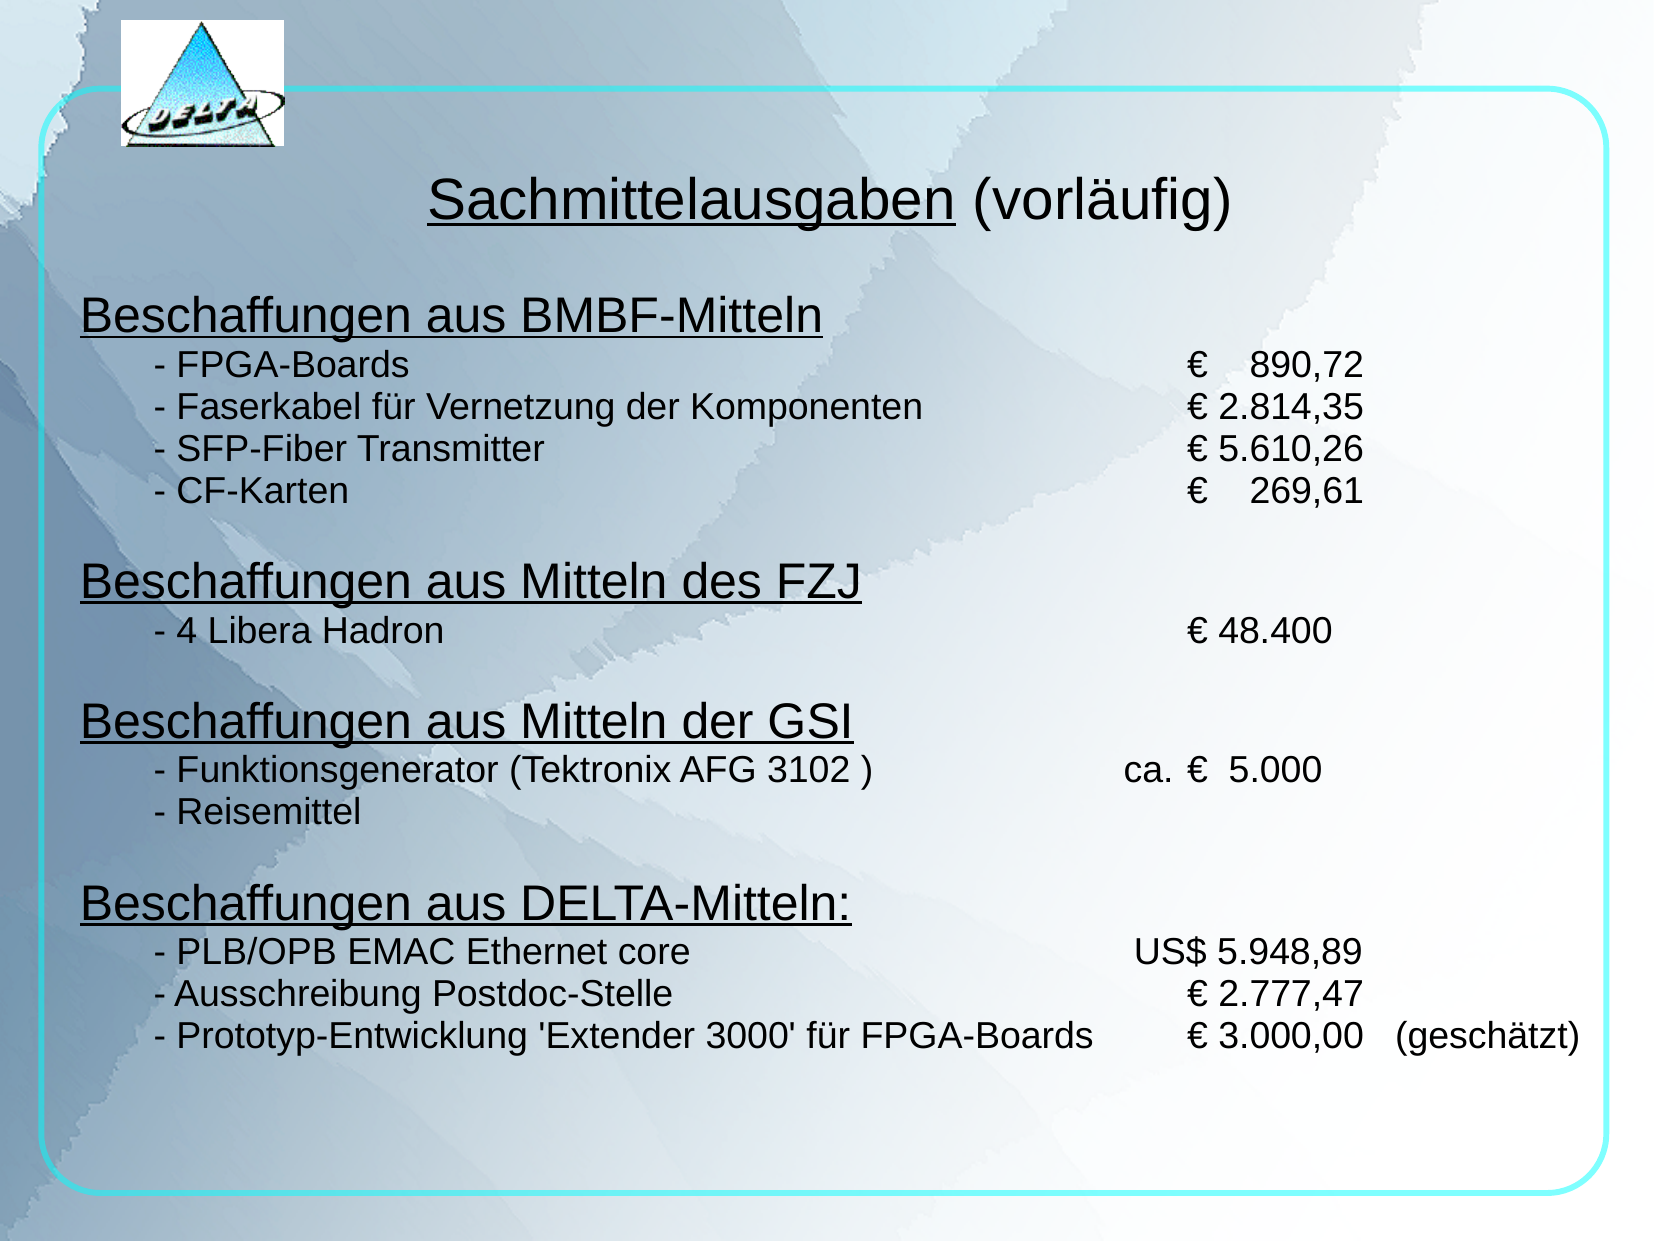

Sachmittelausgaben (vorläufig)
Beschaffungen aus BMBF-Mitteln
	- FPGA-Boards											€ 890,72
	- Faserkabel für Vernetzung der Komponenten				€ 2.814,35
	- SFP-Fiber Transmitter									€ 5.610,26
	- CF-Karten												€ 269,61
Beschaffungen aus Mitteln des FZJ
	- 4 Libera Hadron											€ 48.400
Beschaffungen aus Mitteln der GSI
	- Funktionsgenerator (Tektronix AFG 3102 ) 			 ca.	€ 5.000
	- Reisemittel
Beschaffungen aus DELTA-Mitteln:
	- PLB/OPB EMAC Ethernet core						 US$ 5.948,89
	- Ausschreibung Postdoc-Stelle							€ 2.777,47
	- Prototyp-Entwicklung 'Extender 3000' für FPGA-Boards		€ 3.000,00 (geschätzt)